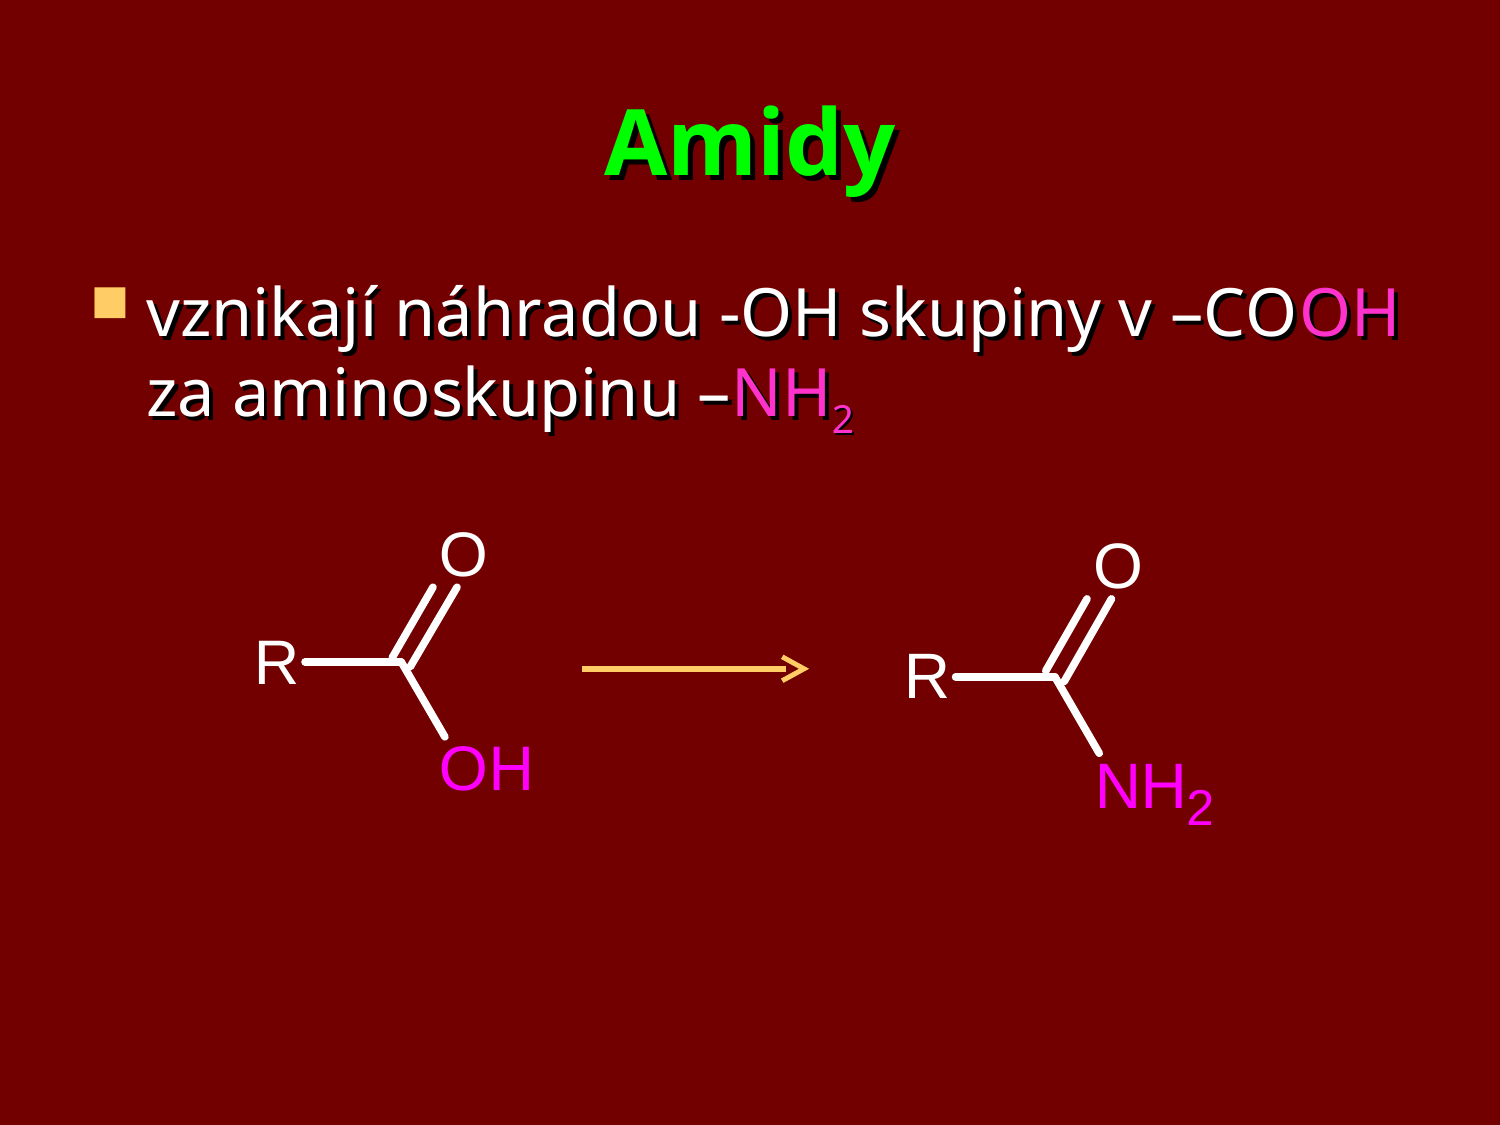

# Amidy
vznikají náhradou -OH skupiny v –COOH za aminoskupinu –NH2